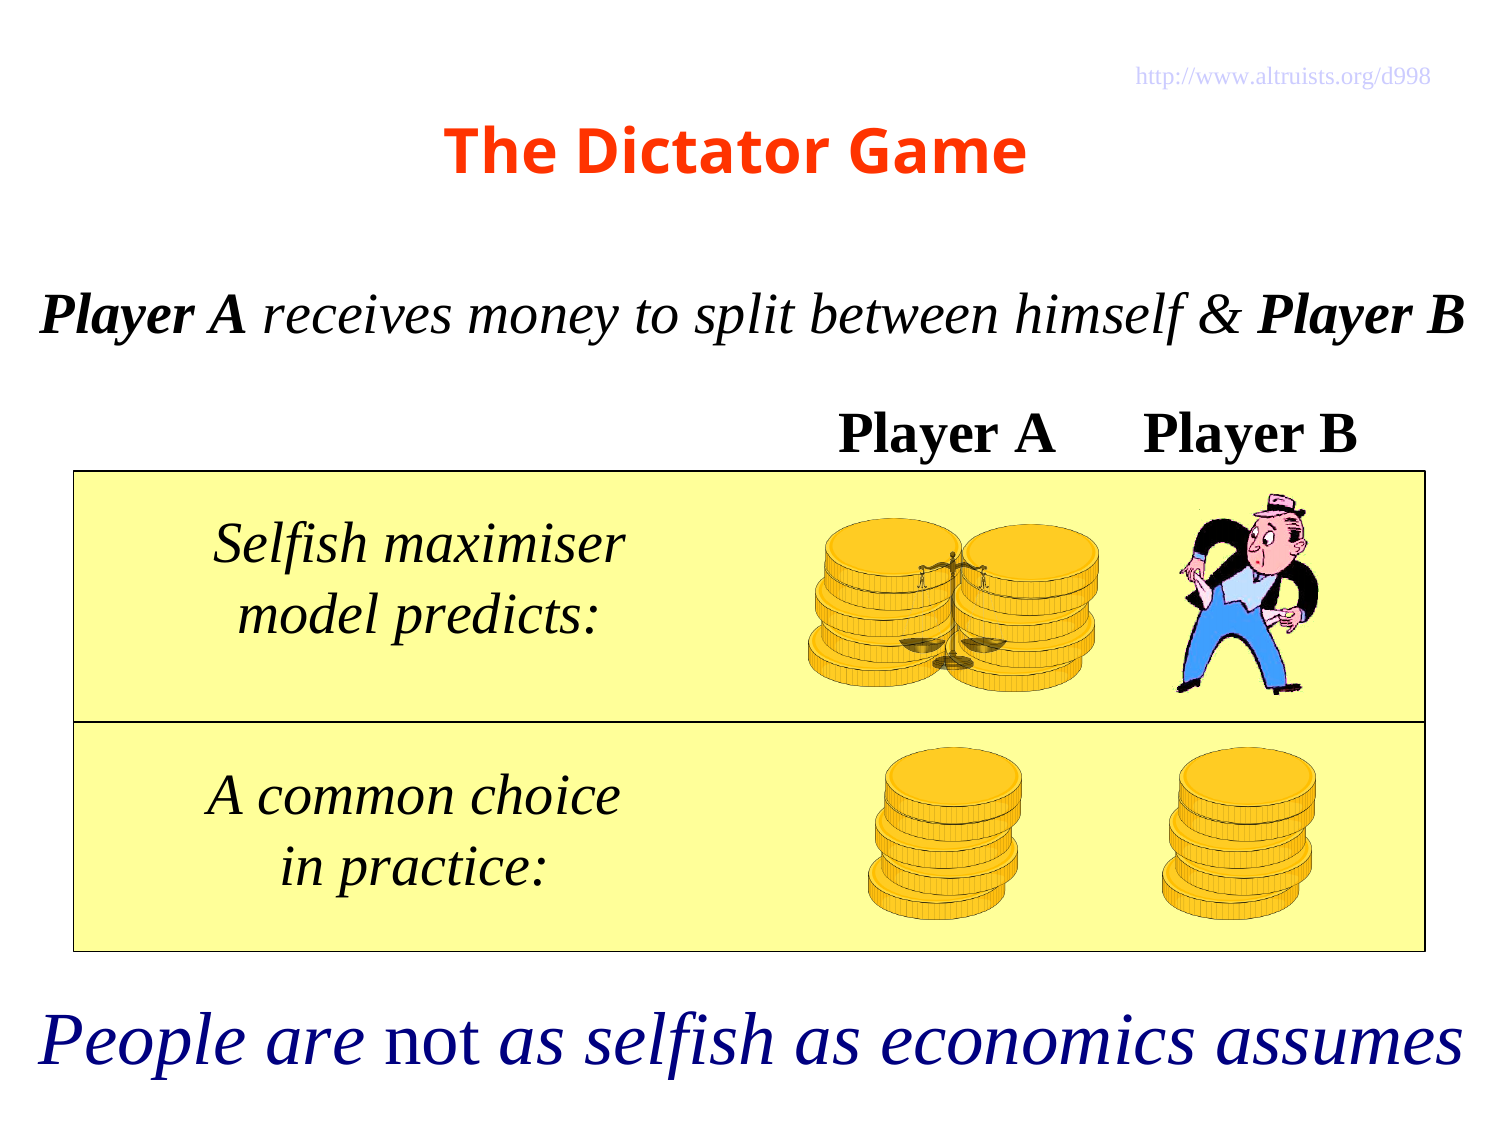

http://www.altruists.org/d998
The Dictator Game
Player A receives money to split between himself & Player B
Player A
Player B
Selfish maximiser model predicts:
 A common choice in practice:
People are not as selfish as economics assumes